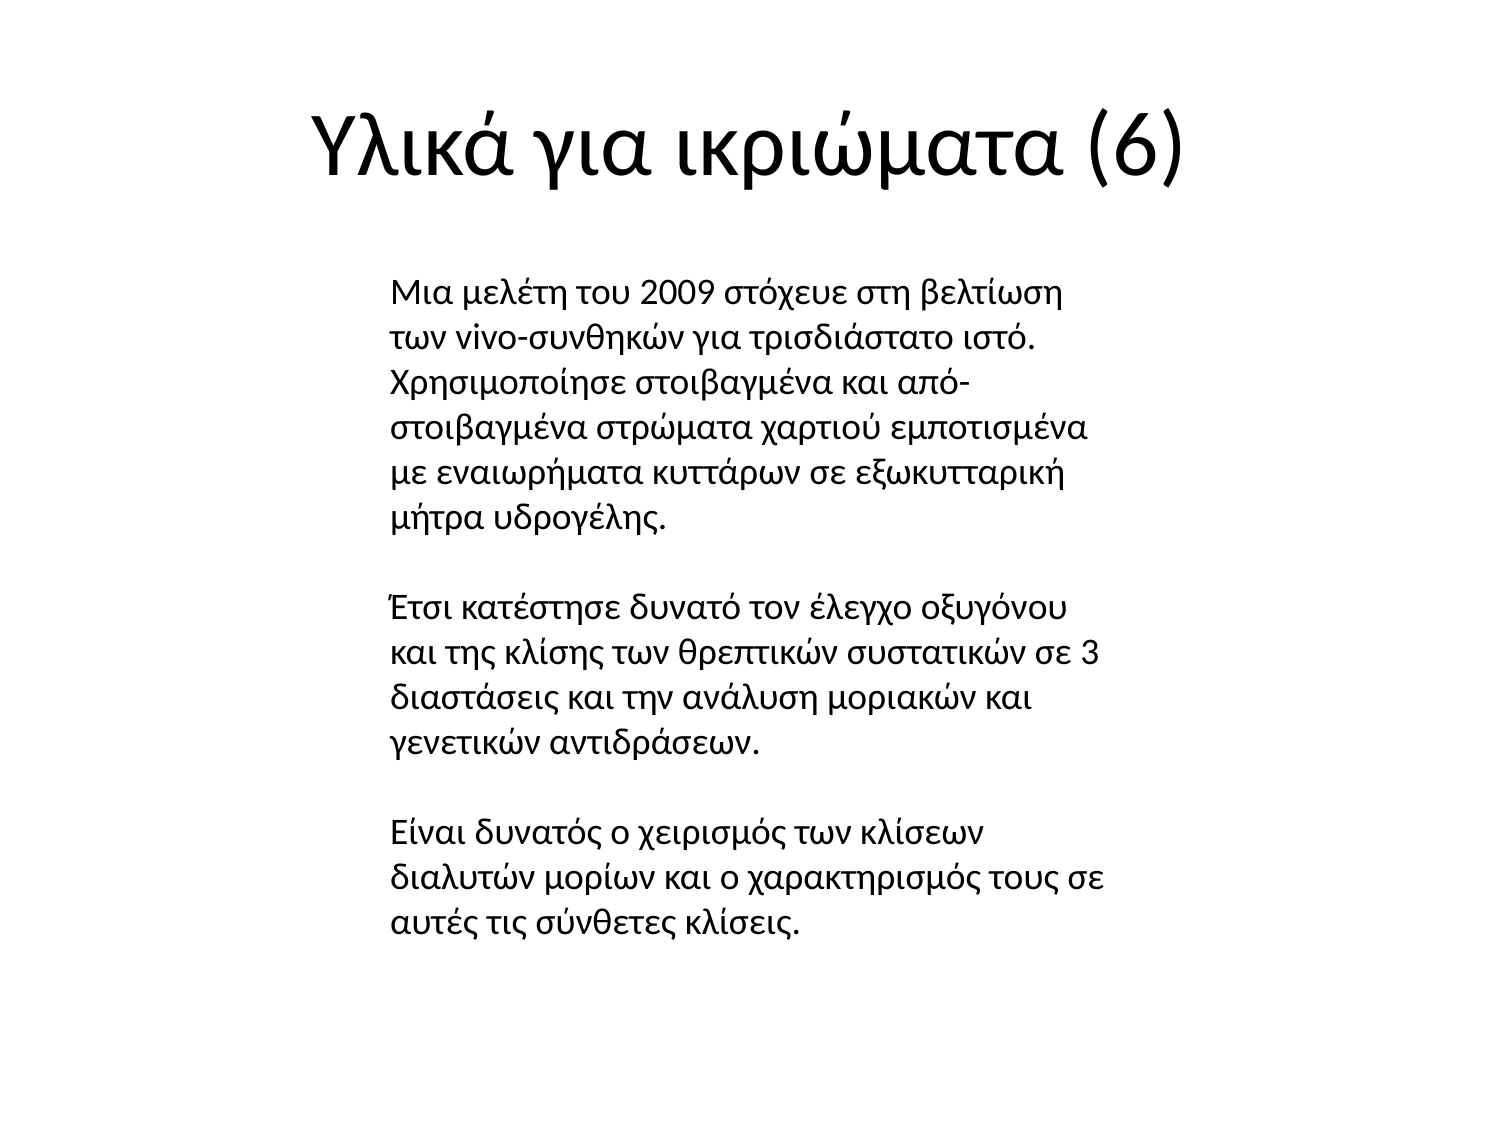

# Υλικά για ικριώματα (6)
Μια μελέτη του 2009 στόχευε στη βελτίωση των vivo-συνθηκών για τρισδιάστατο ιστό. Χρησιμοποίησε στοιβαγμένα και από-στοιβαγμένα στρώματα χαρτιού εμποτισμένα με εναιωρήματα κυττάρων σε εξωκυτταρική μήτρα υδρογέλης.
Έτσι κατέστησε δυνατό τον έλεγχο οξυγόνου και της κλίσης των θρεπτικών συστατικών σε 3 διαστάσεις και την ανάλυση μοριακών και γενετικών αντιδράσεων.
Είναι δυνατός ο χειρισμός των κλίσεων διαλυτών μορίων και ο χαρακτηρισμός τους σε αυτές τις σύνθετες κλίσεις.